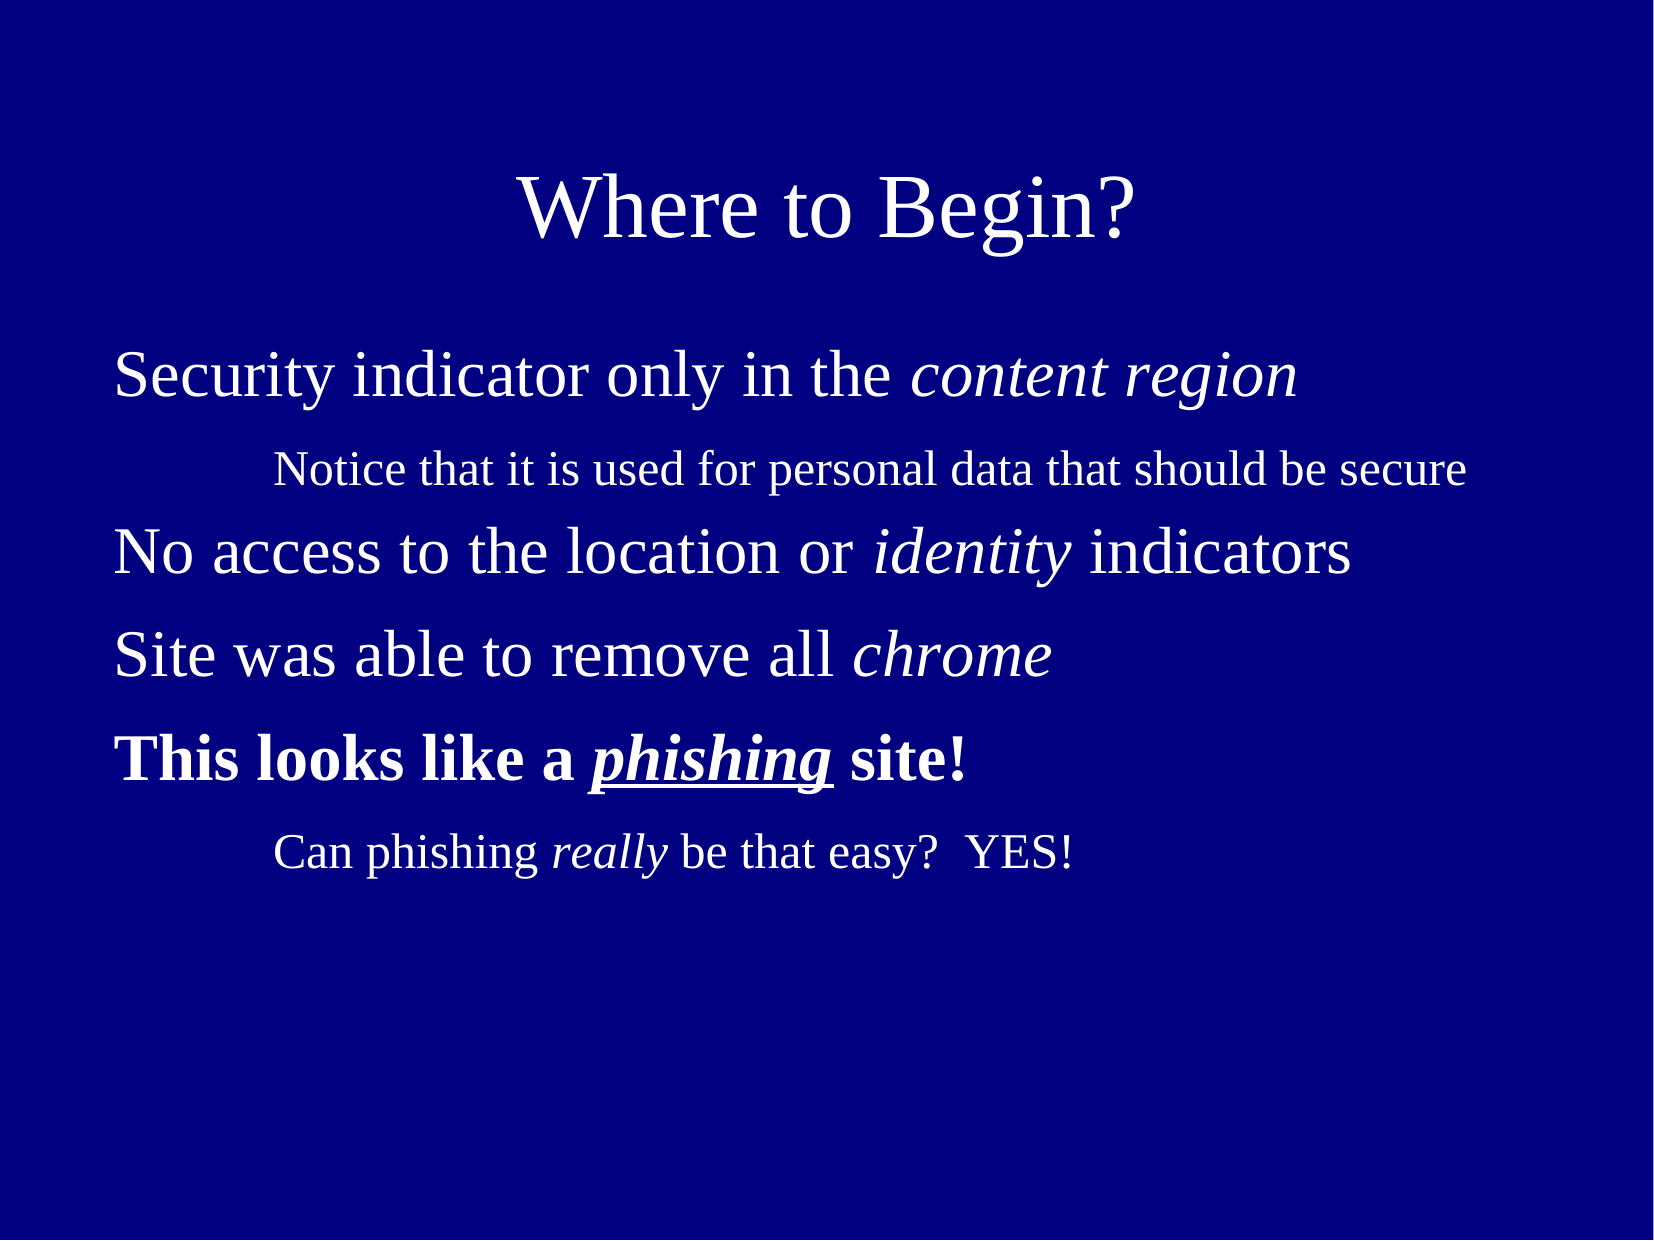

# Where to Begin?
Security indicator only in the content region
Notice that it is used for personal data that should be secure
No access to the location or identity indicators
Site was able to remove all chrome
This looks like a phishing site!
Can phishing really be that easy? YES!